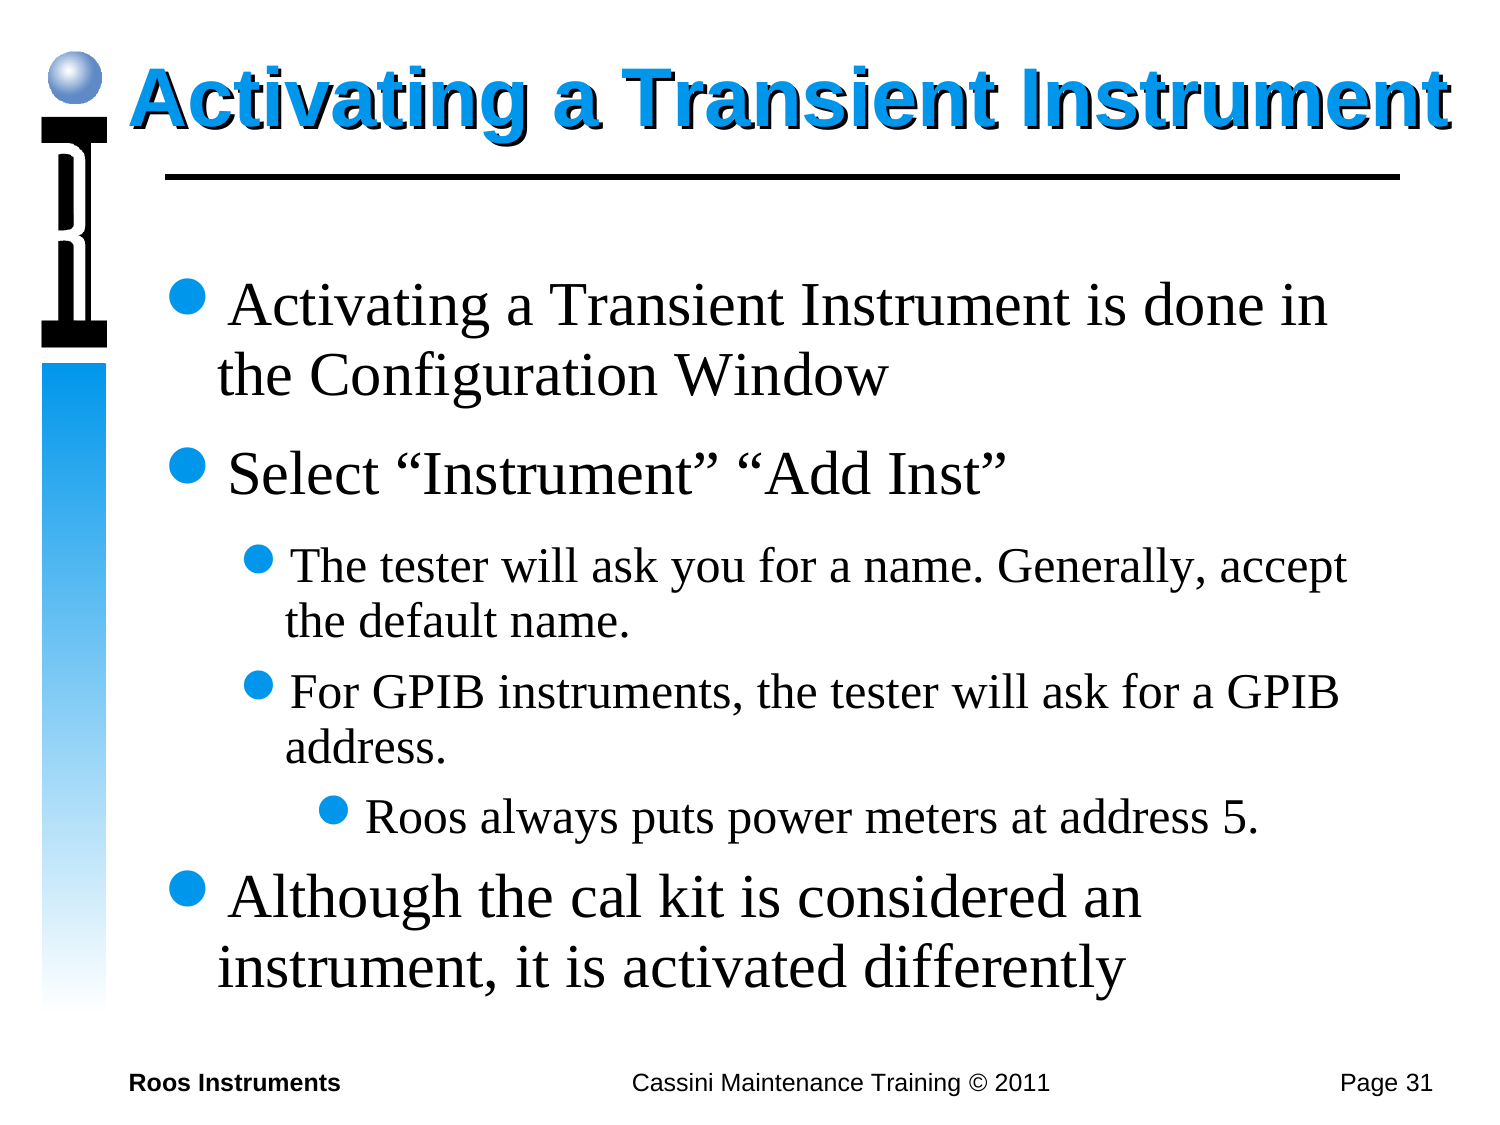

# Activating a Transient Instrument
Activating a Transient Instrument is done in the Configuration Window
Select “Instrument” “Add Inst”
The tester will ask you for a name. Generally, accept the default name.
For GPIB instruments, the tester will ask for a GPIB address.
Roos always puts power meters at address 5.
Although the cal kit is considered an instrument, it is activated differently